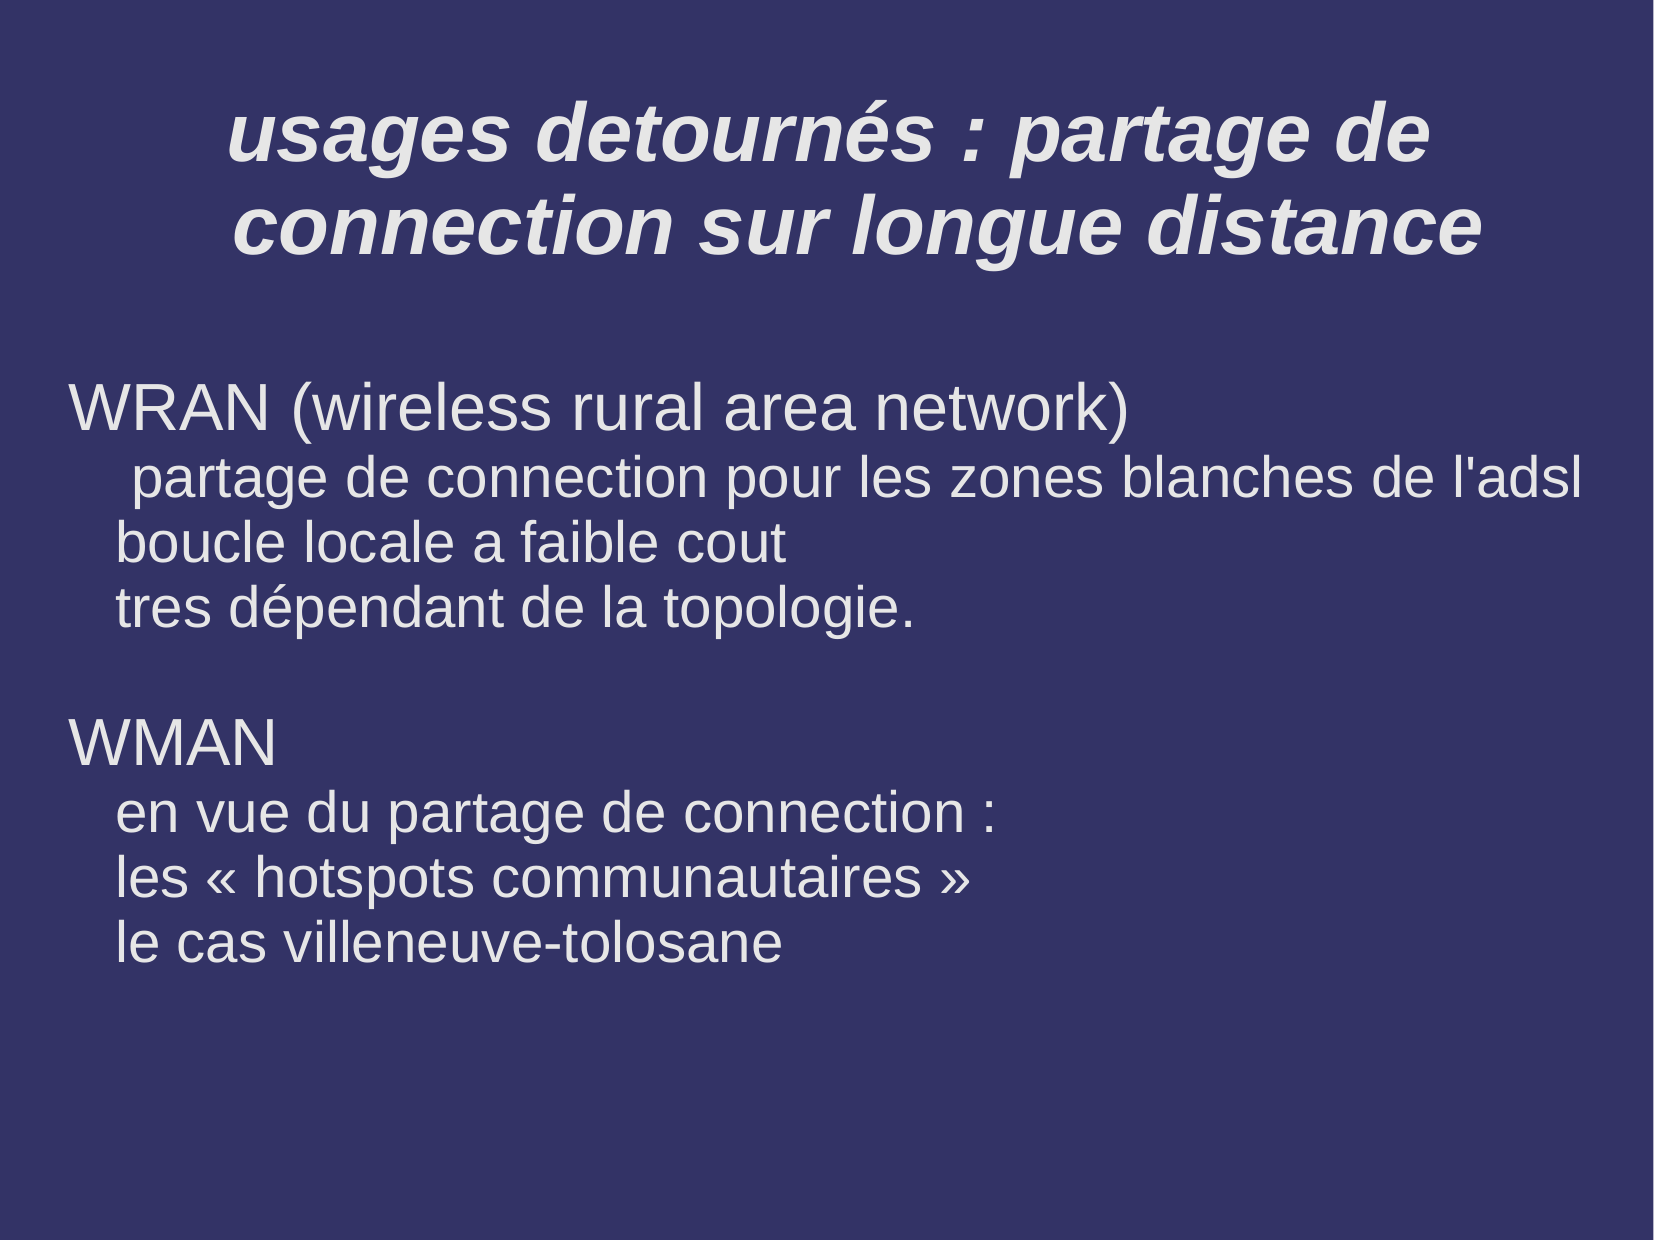

# usages detournés : partage de connection sur longue distance
WRAN (wireless rural area network)
 partage de connection pour les zones blanches de l'adsl
boucle locale a faible cout
tres dépendant de la topologie.
WMAN
en vue du partage de connection :
les « hotspots communautaires »
le cas villeneuve-tolosane